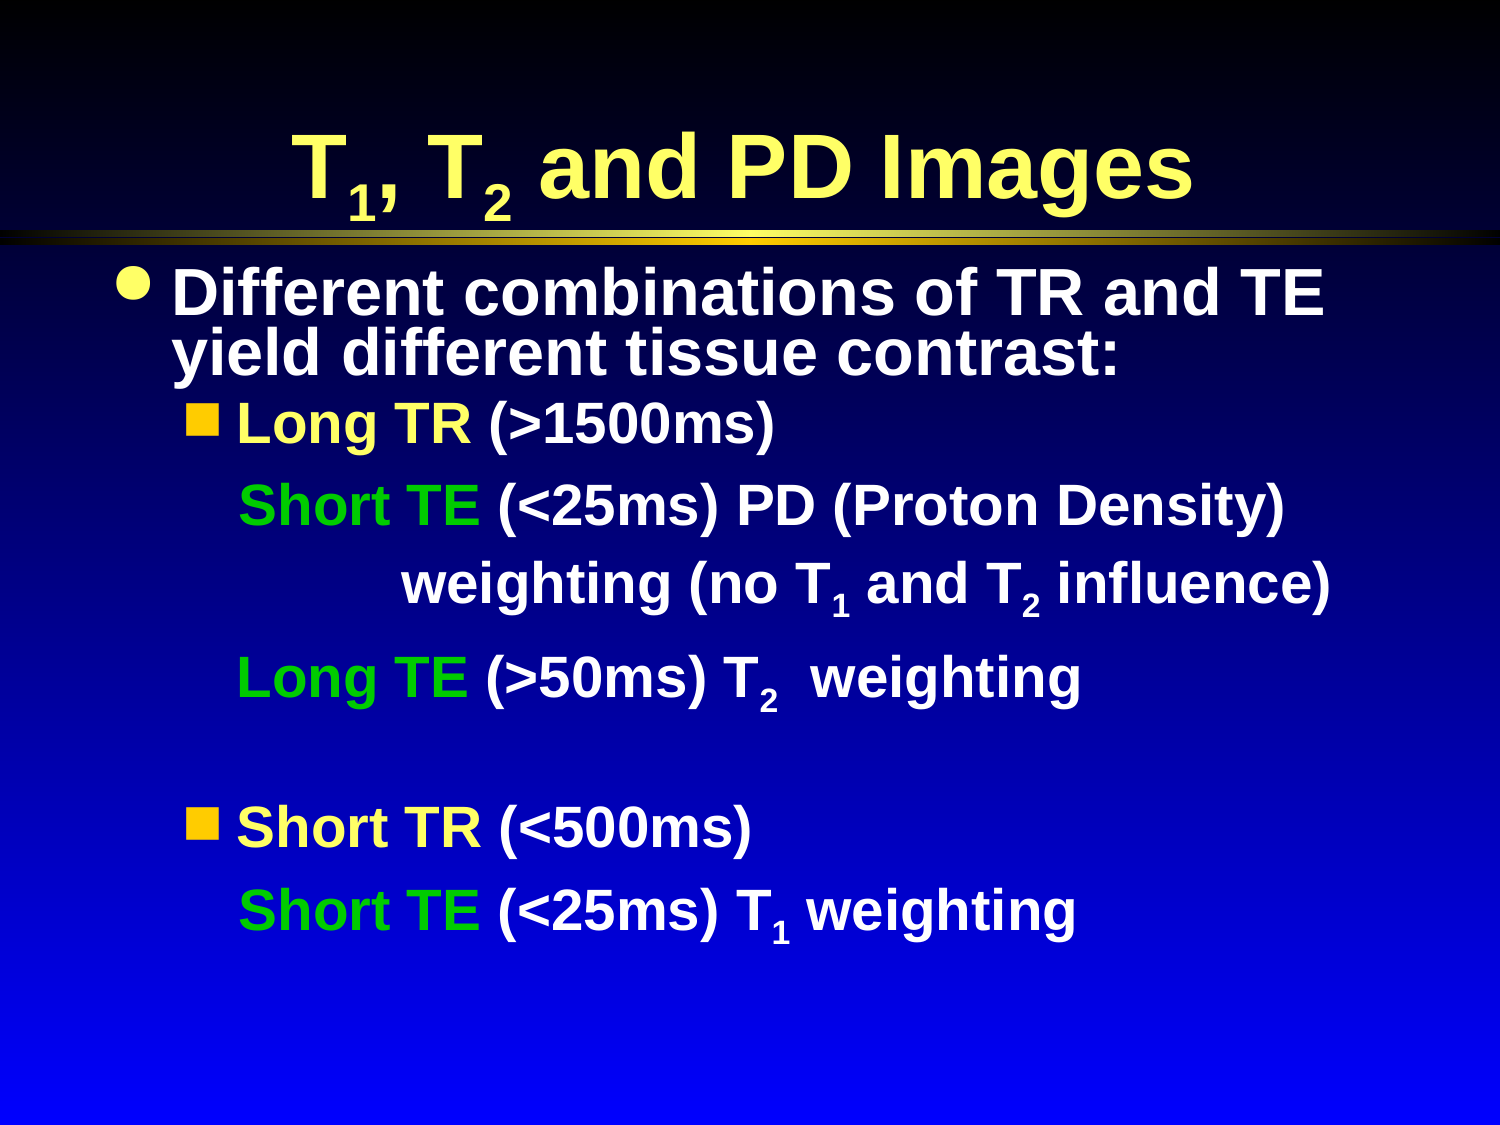

# T1, T2 and PD Images
Different combinations of TR and TE yield different tissue contrast:
Long TR (>1500ms)
 Short TE (<25ms) PD (Proton Density)
 weighting (no T1 and T2 influence)
	Long TE (>50ms) T2 weighting
Short TR (<500ms)
 Short TE (<25ms) T1 weighting